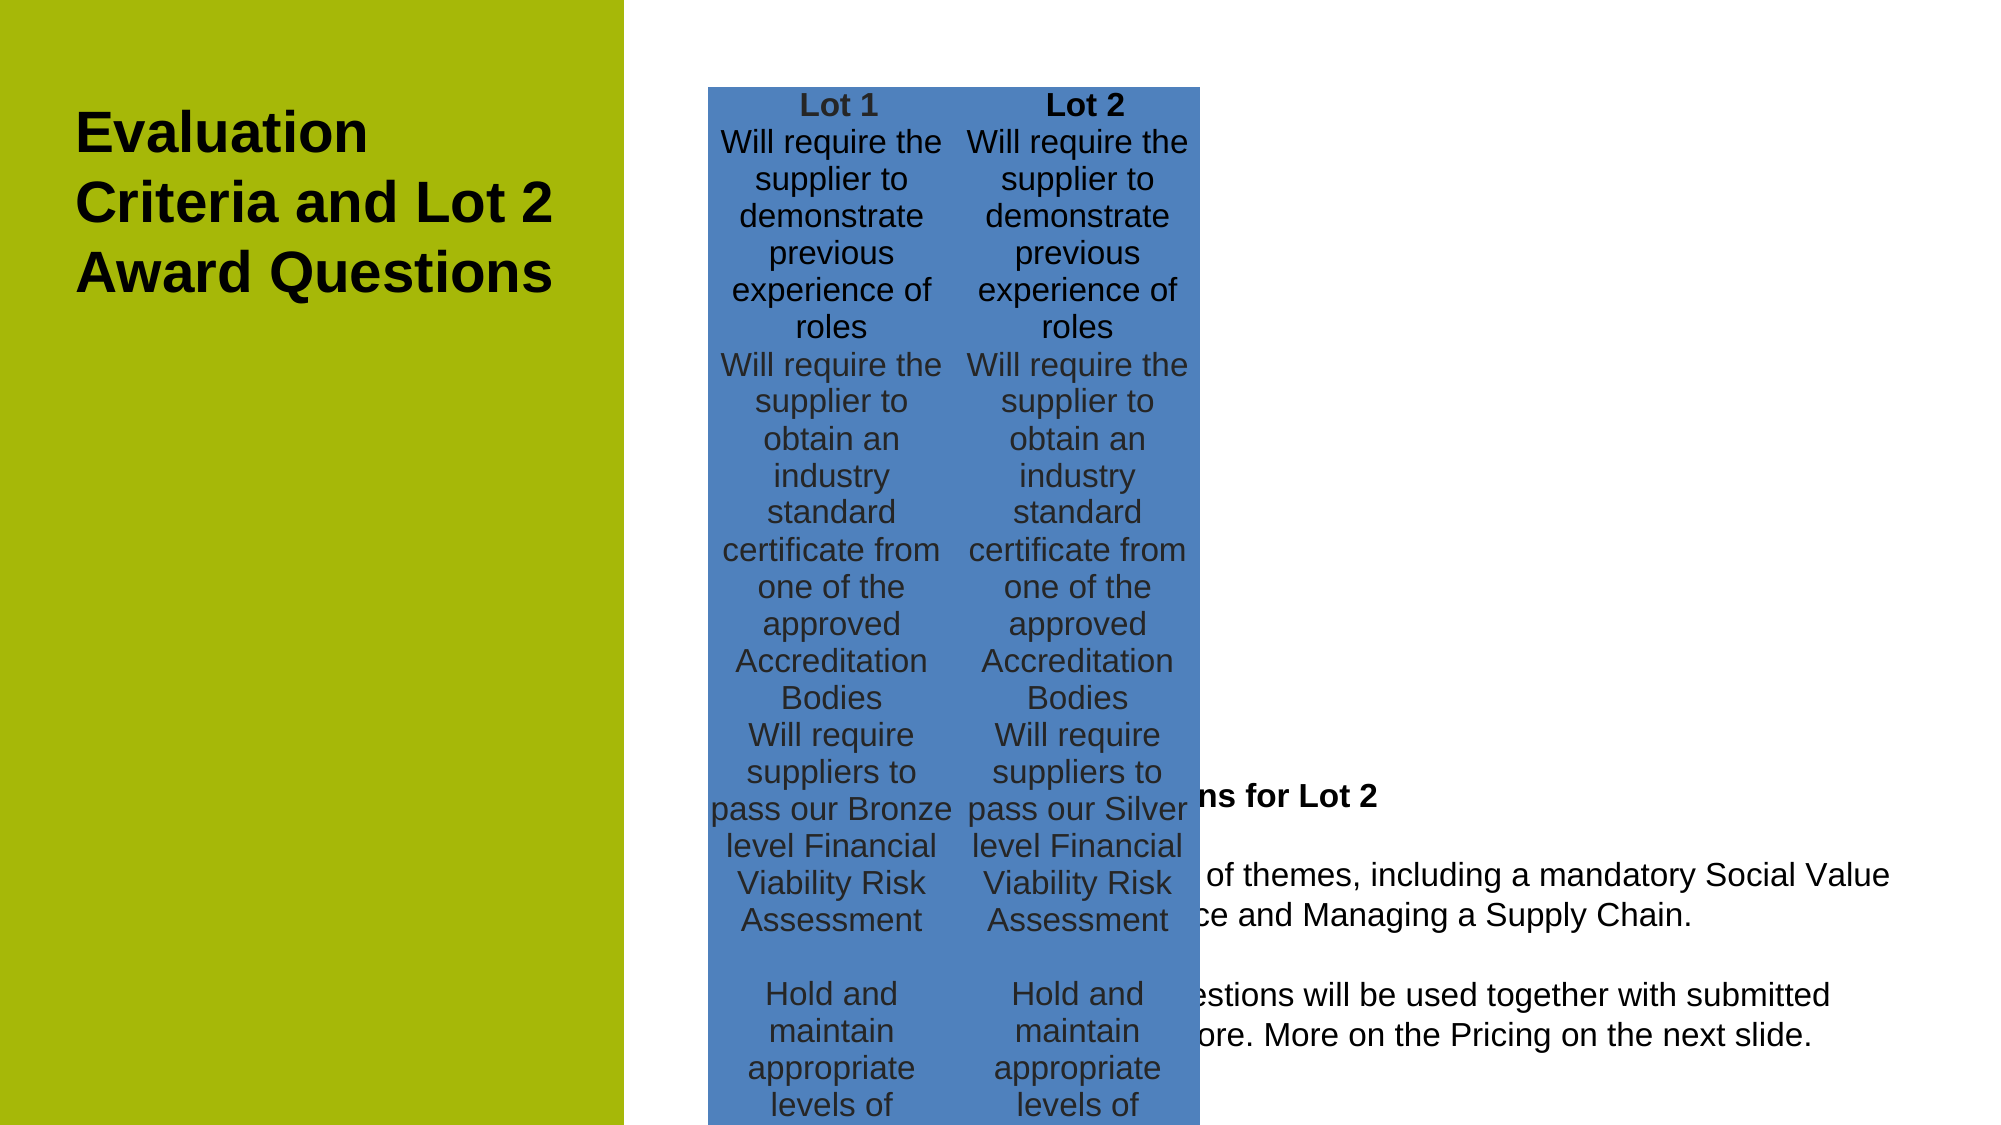

| Lot 1 | Lot 2 |
| --- | --- |
| Will require the supplier to demonstrate previous experience of roles | Will require the supplier to demonstrate previous experience of roles |
| Will require the supplier to obtain an industry standard certificate from one of the approved Accreditation Bodies | Will require the supplier to obtain an industry standard certificate from one of the approved Accreditation Bodies |
| Will require suppliers to pass our Bronze level Financial Viability Risk Assessment | Will require suppliers to pass our Silver level Financial Viability Risk Assessment |
| Hold and maintain appropriate levels of insurance and Cyber Essentials | Hold and maintain appropriate levels of insurance and Cyber Essentials |
| Evaluation will have a big weighting on price, along with pass / fail quality and social value questions which will also carry weighting | Evaluation will be weighted on quality, social value, and price (more details below) |
Evaluation Criteria and Lot 2 Award Questions
# There will be 3 award questions for Lot 2
They will comprise of a number of themes, including a mandatory Social Value question, Implementing a Service and Managing a Supply Chain.
The scores from the Award Questions will be used together with submitted pricing to produce an overall score. More on the Pricing on the next slide.